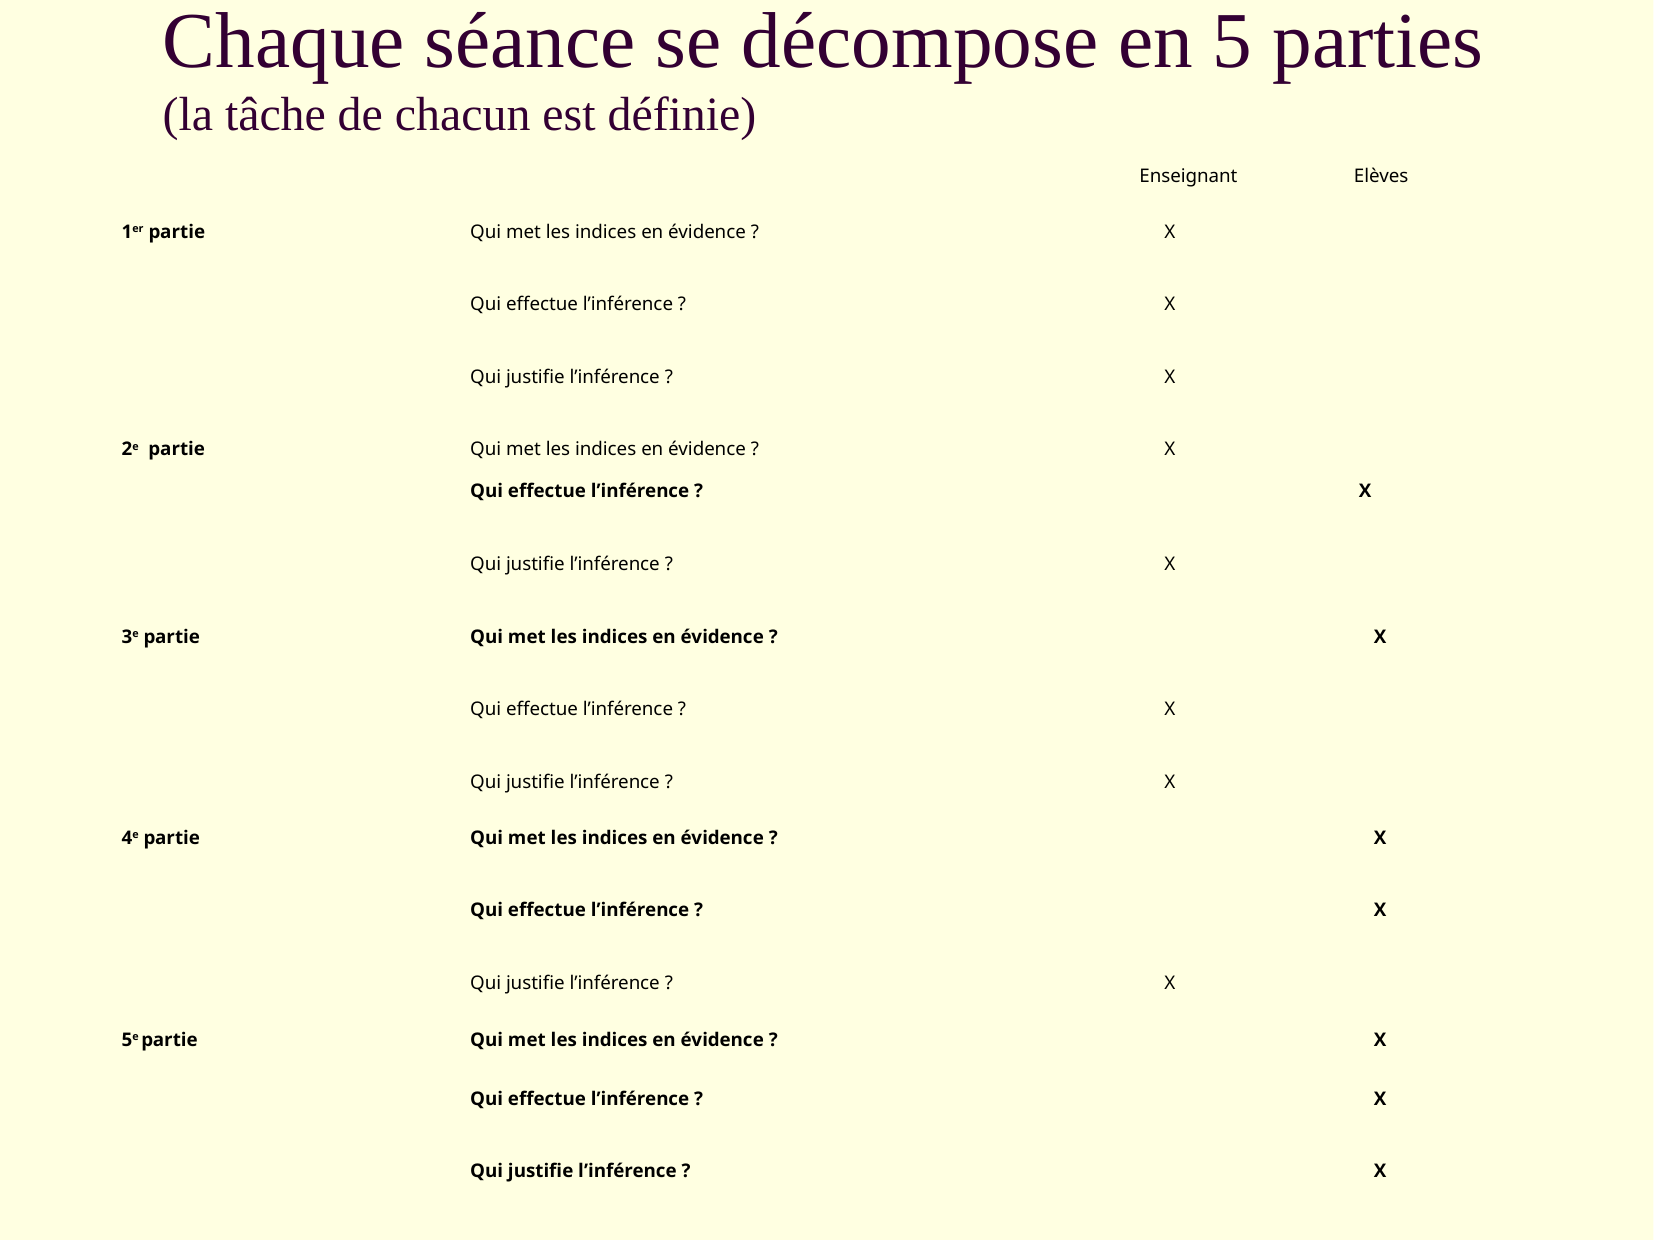

# Chaque séance se décompose en 5 parties (la tâche de chacun est définie)
| | | Enseignant | Elèves |
| --- | --- | --- | --- |
| 1er partie | Qui met les indices en évidence ? | X | |
| | Qui effectue l’inférence ? | X | |
| | Qui justifie l’inférence ? | X | |
| 2e partie | Qui met les indices en évidence ? | X | |
| | Qui effectue l’inférence ? | | X |
| | Qui justifie l’inférence ? | X | |
| 3e partie | Qui met les indices en évidence ? | | X |
| | Qui effectue l’inférence ? | X | |
| | Qui justifie l’inférence ? | X | |
| 4e partie | Qui met les indices en évidence ? | | X |
| | Qui effectue l’inférence ? | | X |
| | Qui justifie l’inférence ? | X | |
| 5e partie | Qui met les indices en évidence ? | | X |
| | Qui effectue l’inférence ? | | X |
| | Qui justifie l’inférence ? | | X |